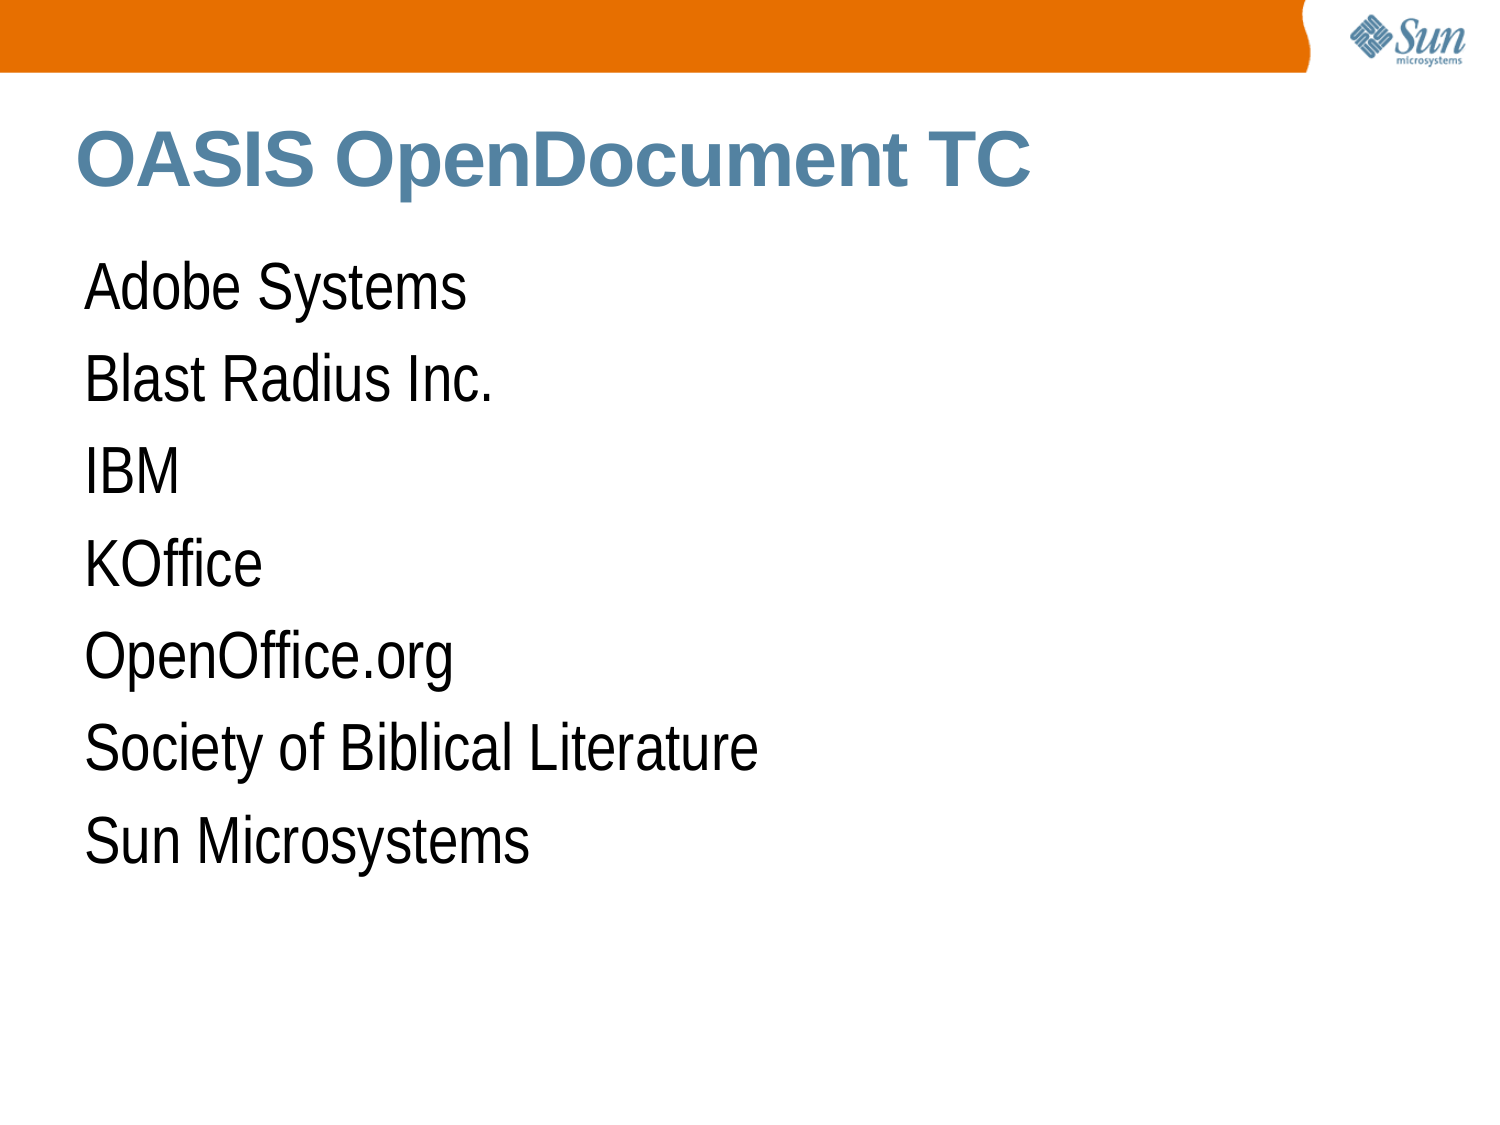

# OASIS OpenDocument TC
Adobe Systems
Blast Radius Inc.
IBM
KOffice
OpenOffice.org
Society of Biblical Literature
Sun Microsystems